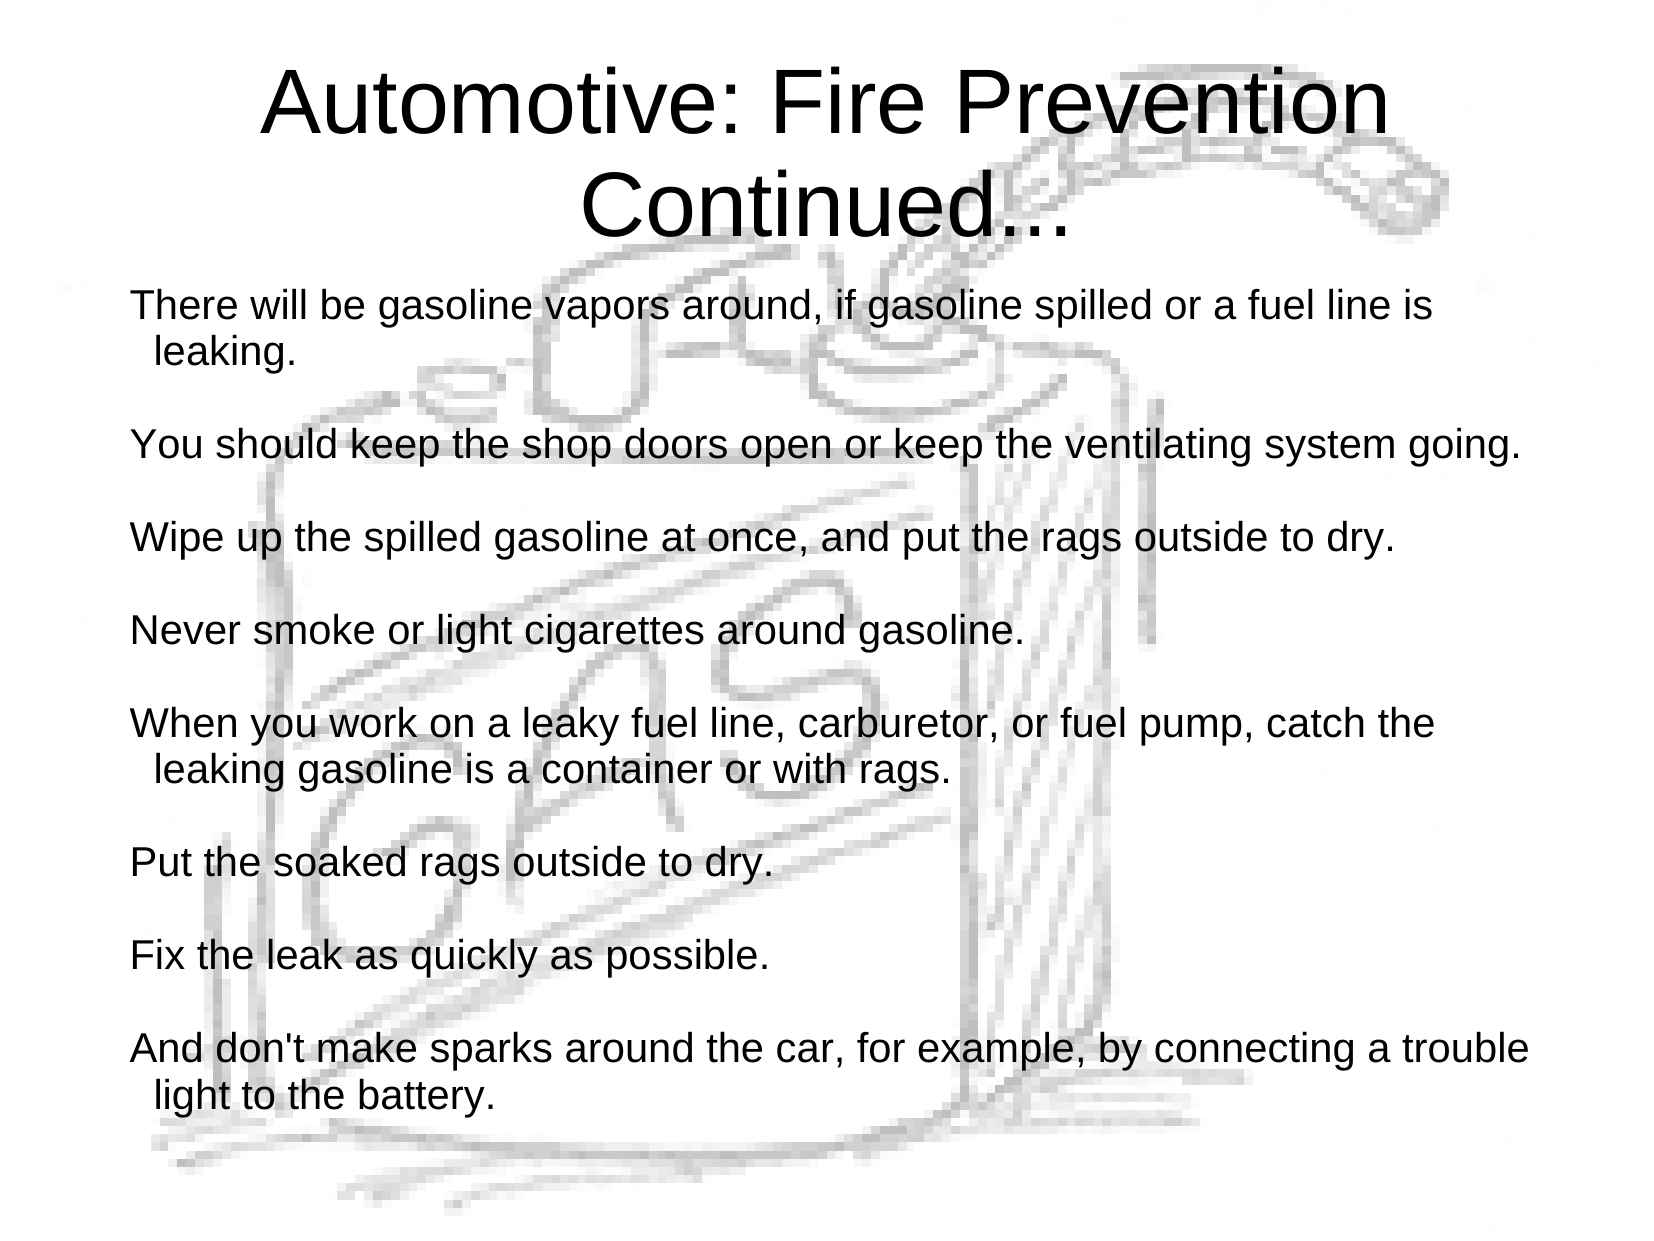

# Automotive: Fire Prevention Continued...
 There will be gasoline vapors around, if gasoline spilled or a fuel line is leaking.
 You should keep the shop doors open or keep the ventilating system going.
 Wipe up the spilled gasoline at once, and put the rags outside to dry.
 Never smoke or light cigarettes around gasoline.
 When you work on a leaky fuel line, carburetor, or fuel pump, catch the leaking gasoline is a container or with rags.
 Put the soaked rags outside to dry.
 Fix the leak as quickly as possible.
 And don't make sparks around the car, for example, by connecting a trouble light to the battery.